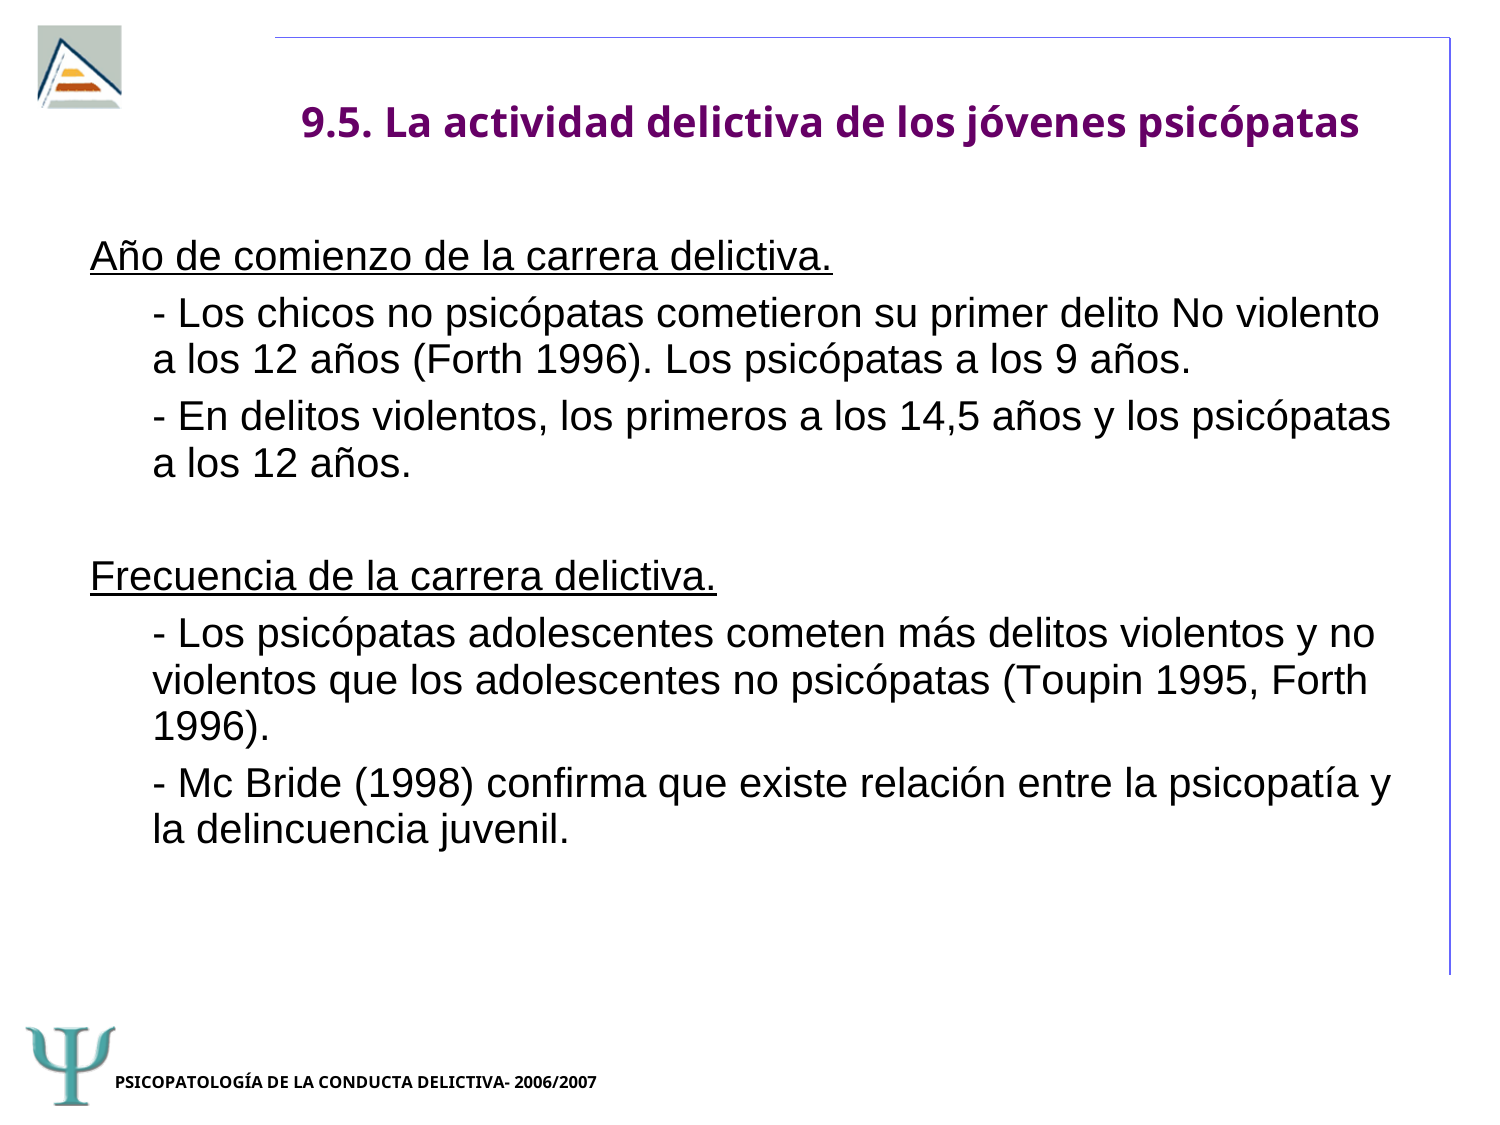

# 9.5. La actividad delictiva de los jóvenes psicópatas
Año de comienzo de la carrera delictiva.
	- Los chicos no psicópatas cometieron su primer delito No violento a los 12 años (Forth 1996). Los psicópatas a los 9 años.
	- En delitos violentos, los primeros a los 14,5 años y los psicópatas a los 12 años.
Frecuencia de la carrera delictiva.
	- Los psicópatas adolescentes cometen más delitos violentos y no violentos que los adolescentes no psicópatas (Toupin 1995, Forth 1996).
	- Mc Bride (1998) confirma que existe relación entre la psicopatía y la delincuencia juvenil.